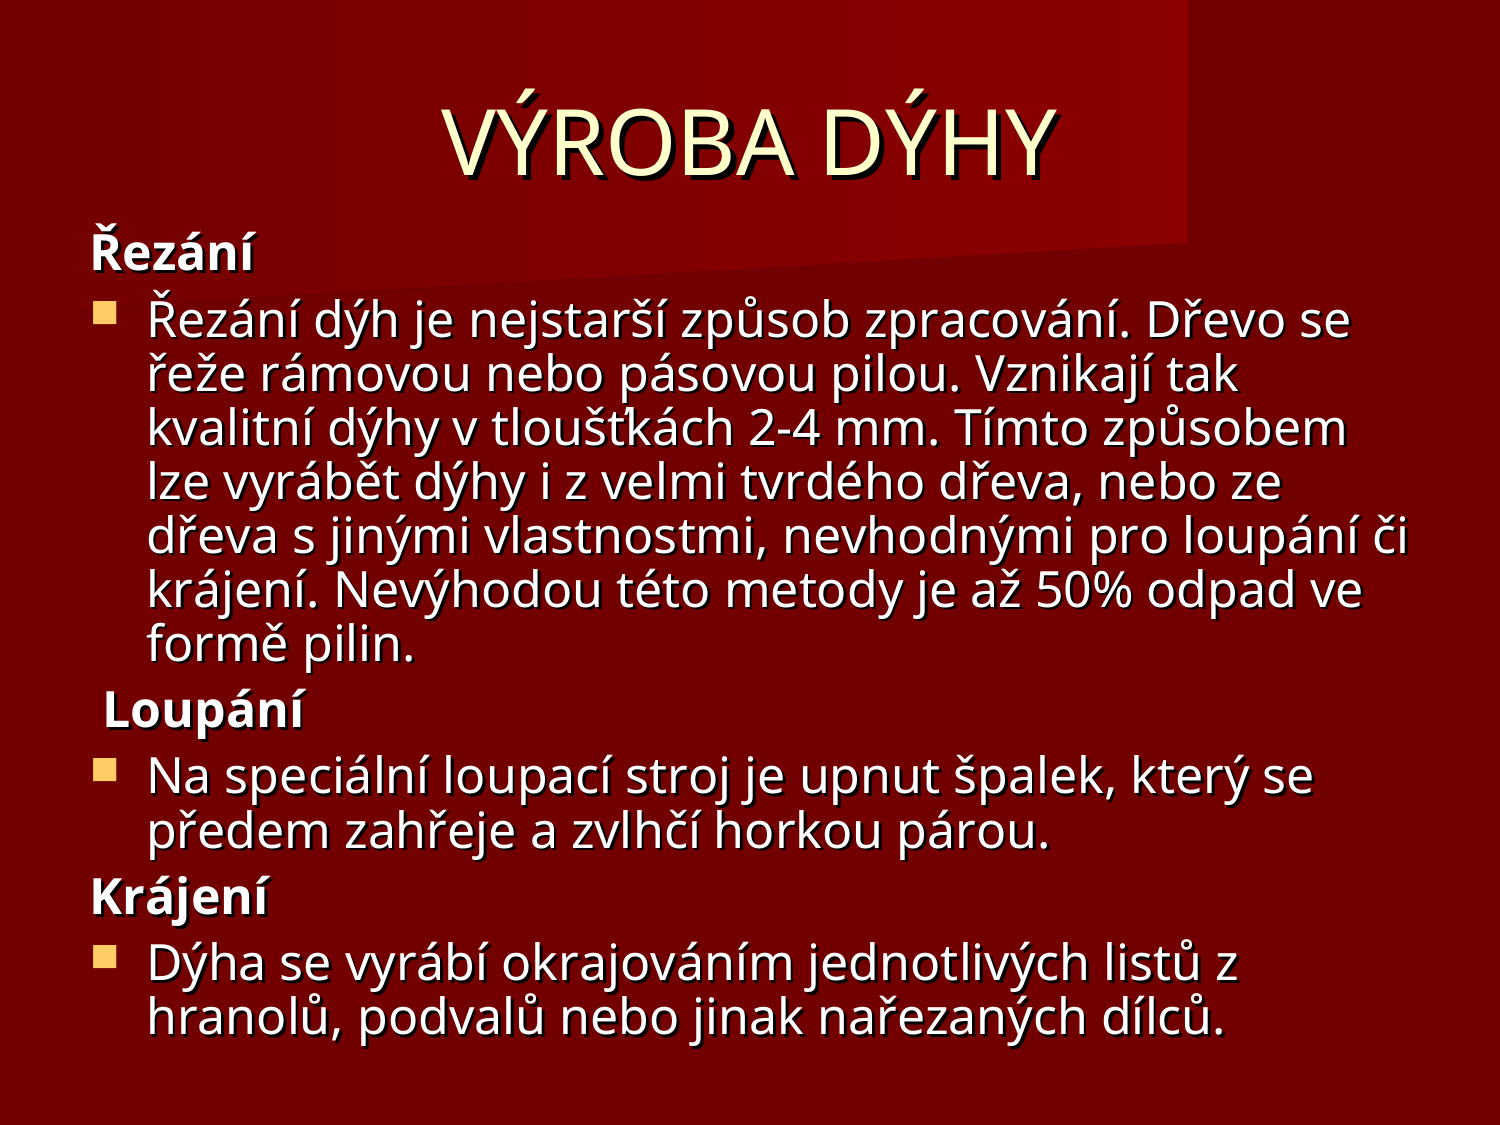

# VÝROBA DÝHY
Řezání
Řezání dýh je nejstarší způsob zpracování. Dřevo se řeže rámovou nebo pásovou pilou. Vznikají tak kvalitní dýhy v tloušťkách 2-4 mm. Tímto způsobem lze vyrábět dýhy i z velmi tvrdého dřeva, nebo ze dřeva s jinými vlastnostmi, nevhodnými pro loupání či krájení. Nevýhodou této metody je až 50% odpad ve formě pilin.
 Loupání
Na speciální loupací stroj je upnut špalek, který se předem zahřeje a zvlhčí horkou párou.
Krájení
Dýha se vyrábí okrajováním jednotlivých listů z hranolů, podvalů nebo jinak nařezaných dílců.